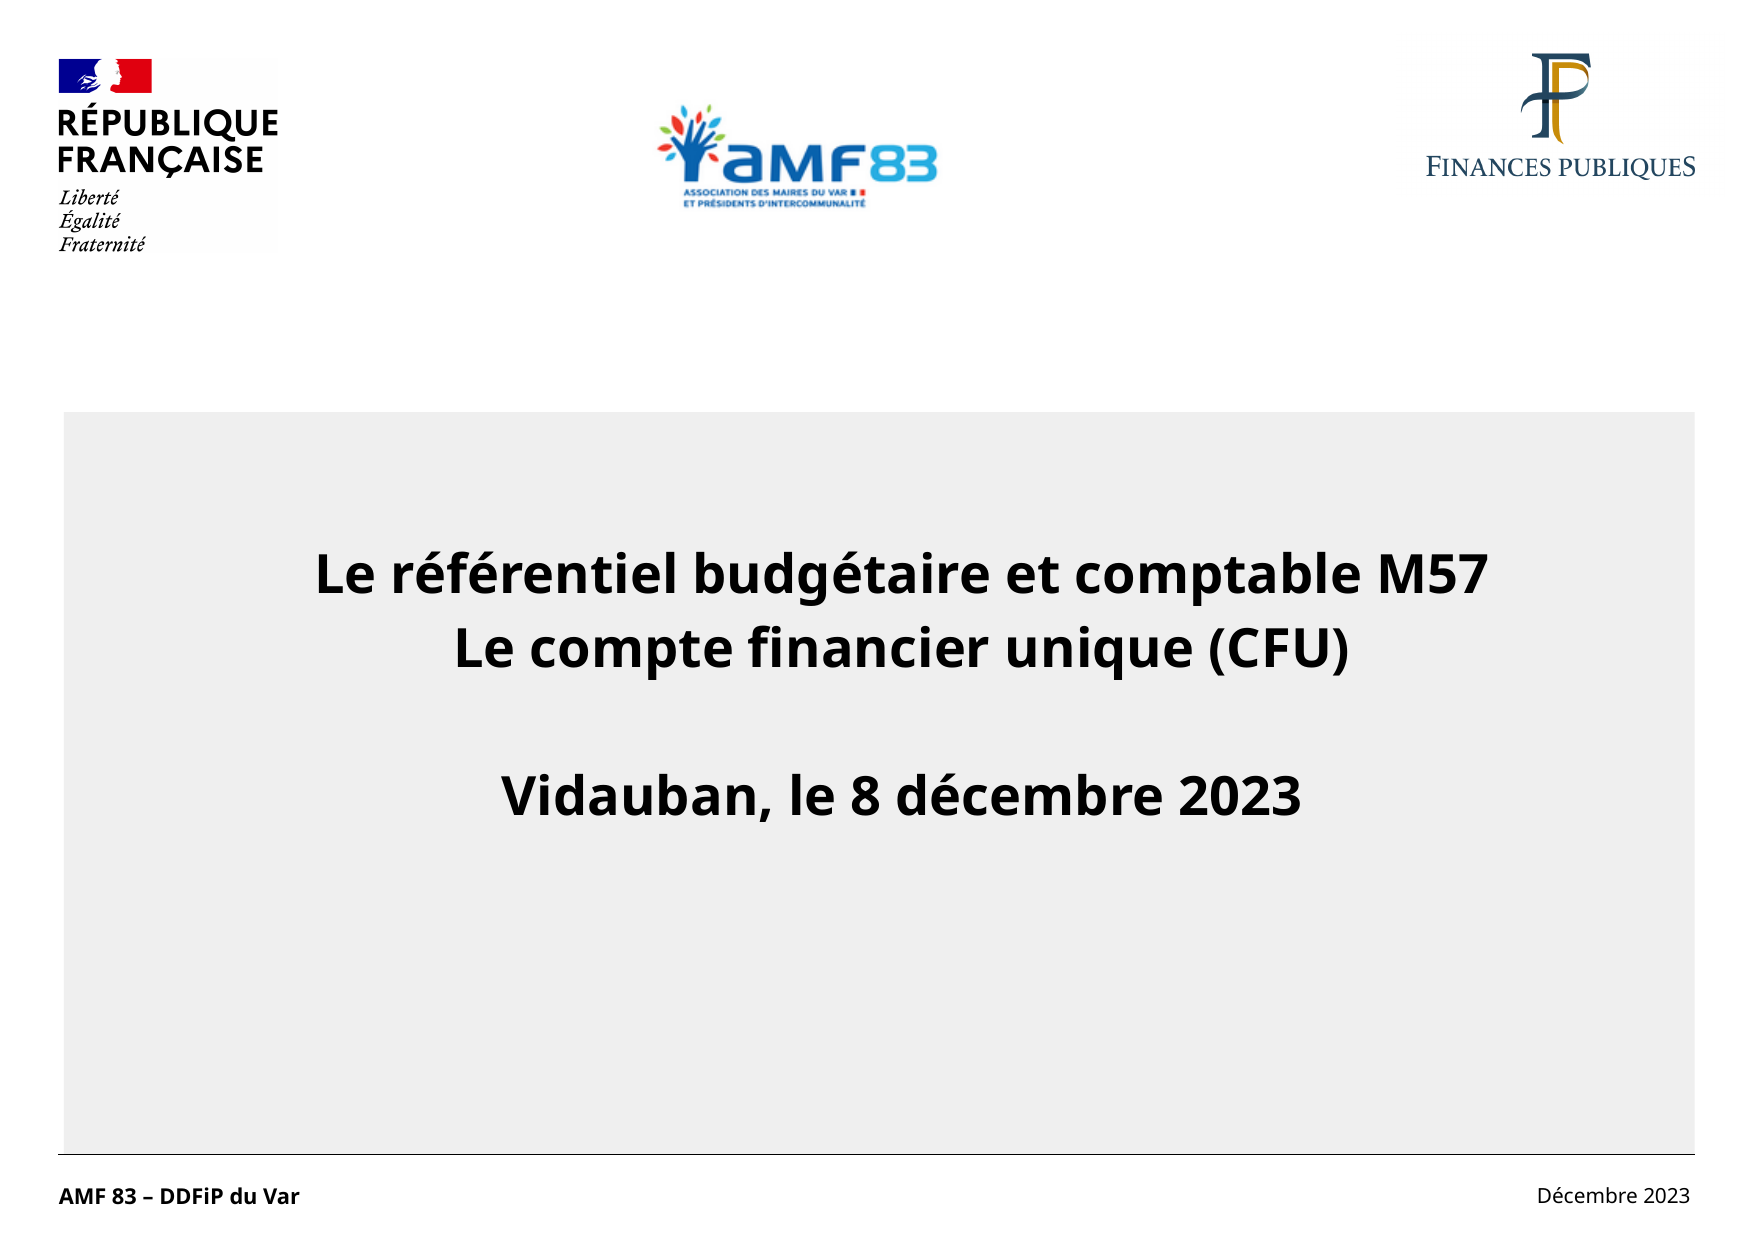

# Le référentiel budgétaire et comptable M57
Le compte financier unique (CFU)
Vidauban, le 8 décembre 2023